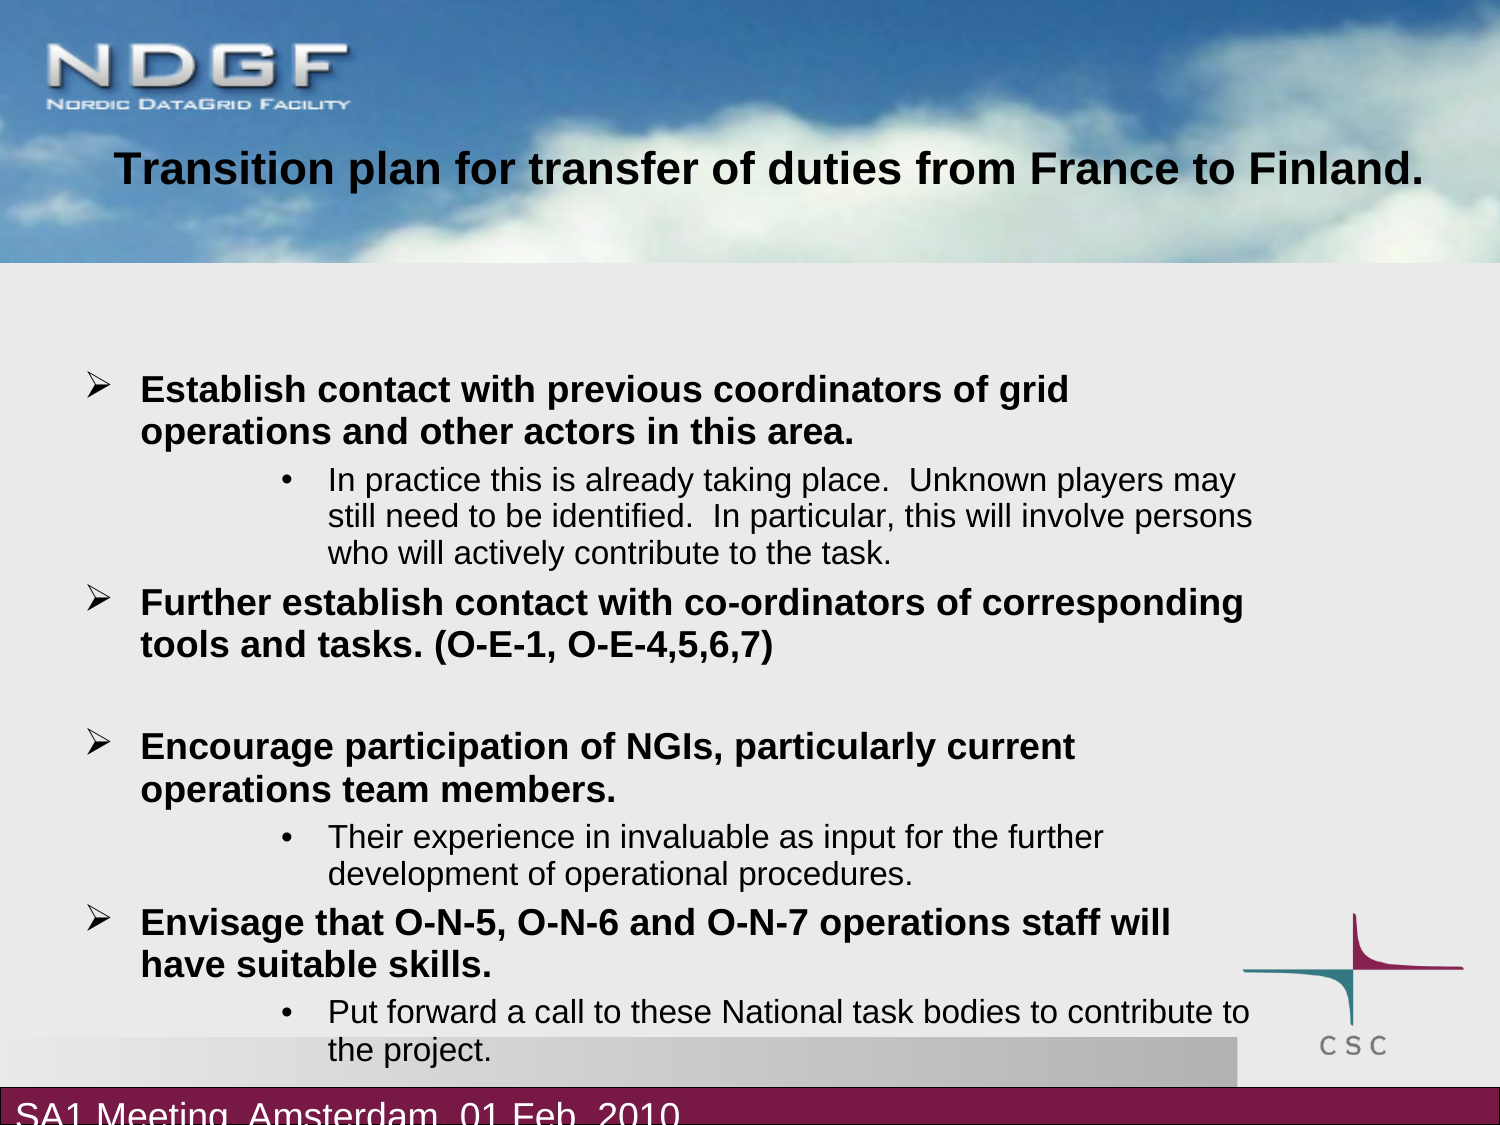

# Transition plan for transfer of duties from France to Finland.
Establish contact with previous coordinators of grid operations and other actors in this area.
In practice this is already taking place. Unknown players may still need to be identified. In particular, this will involve persons who will actively contribute to the task.
Further establish contact with co-ordinators of corresponding tools and tasks. (O-E-1, O-E-4,5,6,7)
Encourage participation of NGIs, particularly current operations team members.
Their experience in invaluable as input for the further development of operational procedures.
Envisage that O-N-5, O-N-6 and O-N-7 operations staff will have suitable skills.
Put forward a call to these National task bodies to contribute to the project.